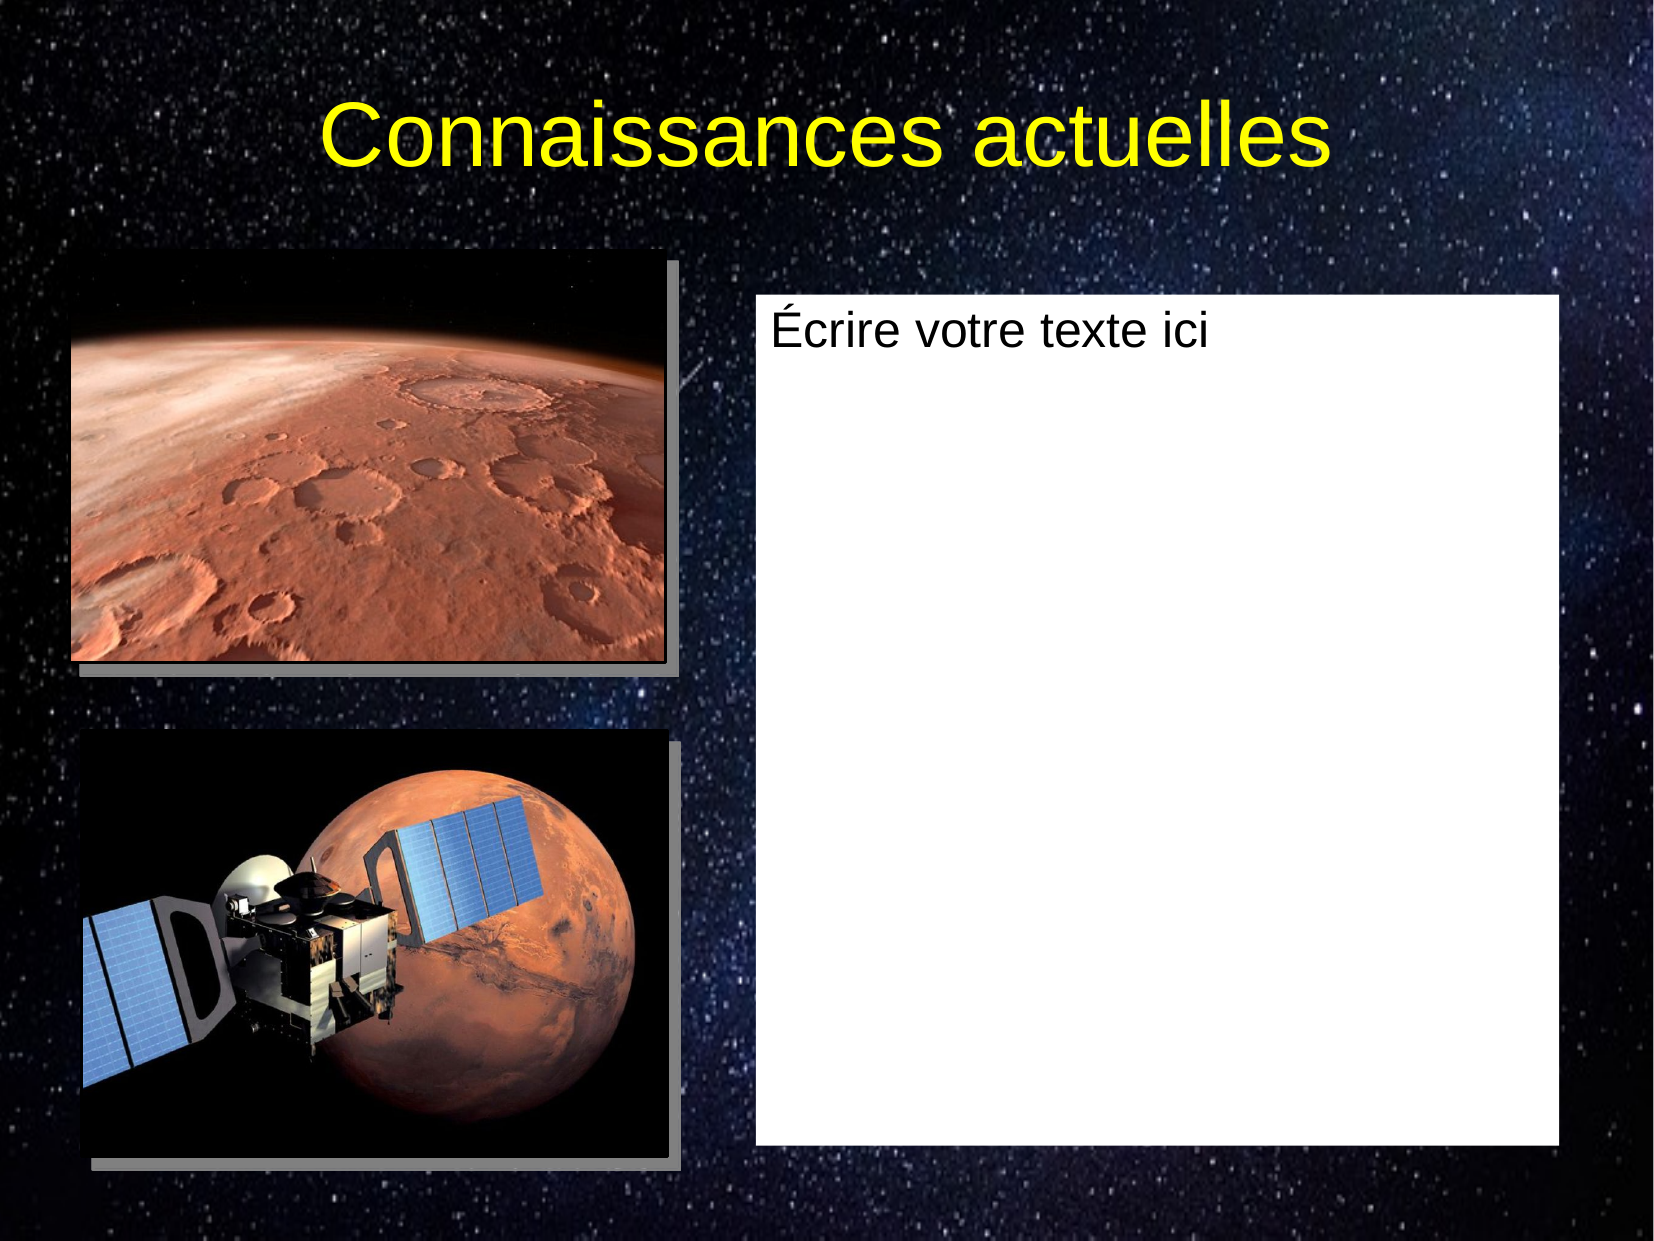

# Connaissances actuelles
Écrire votre texte ici